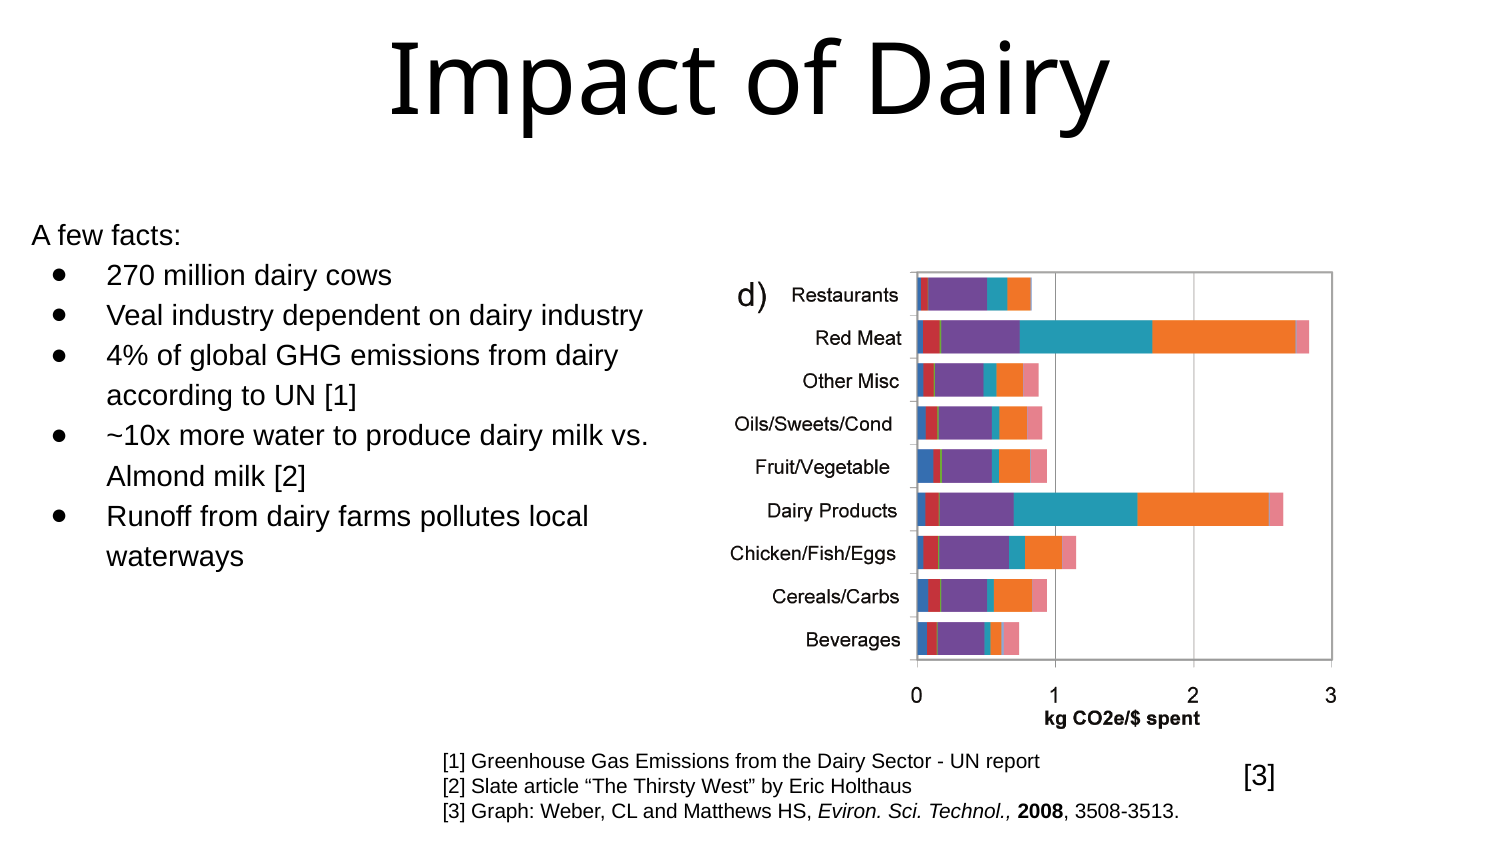

Impact of Dairy
A few facts:
270 million dairy cows
Veal industry dependent on dairy industry
4% of global GHG emissions from dairy according to UN [1]
~10x more water to produce dairy milk vs. Almond milk [2]
Runoff from dairy farms pollutes local waterways
[1] Greenhouse Gas Emissions from the Dairy Sector - UN report
[2] Slate article “The Thirsty West” by Eric Holthaus
[3] Graph: Weber, CL and Matthews HS, Eviron. Sci. Technol., 2008, 3508-3513.
[3]